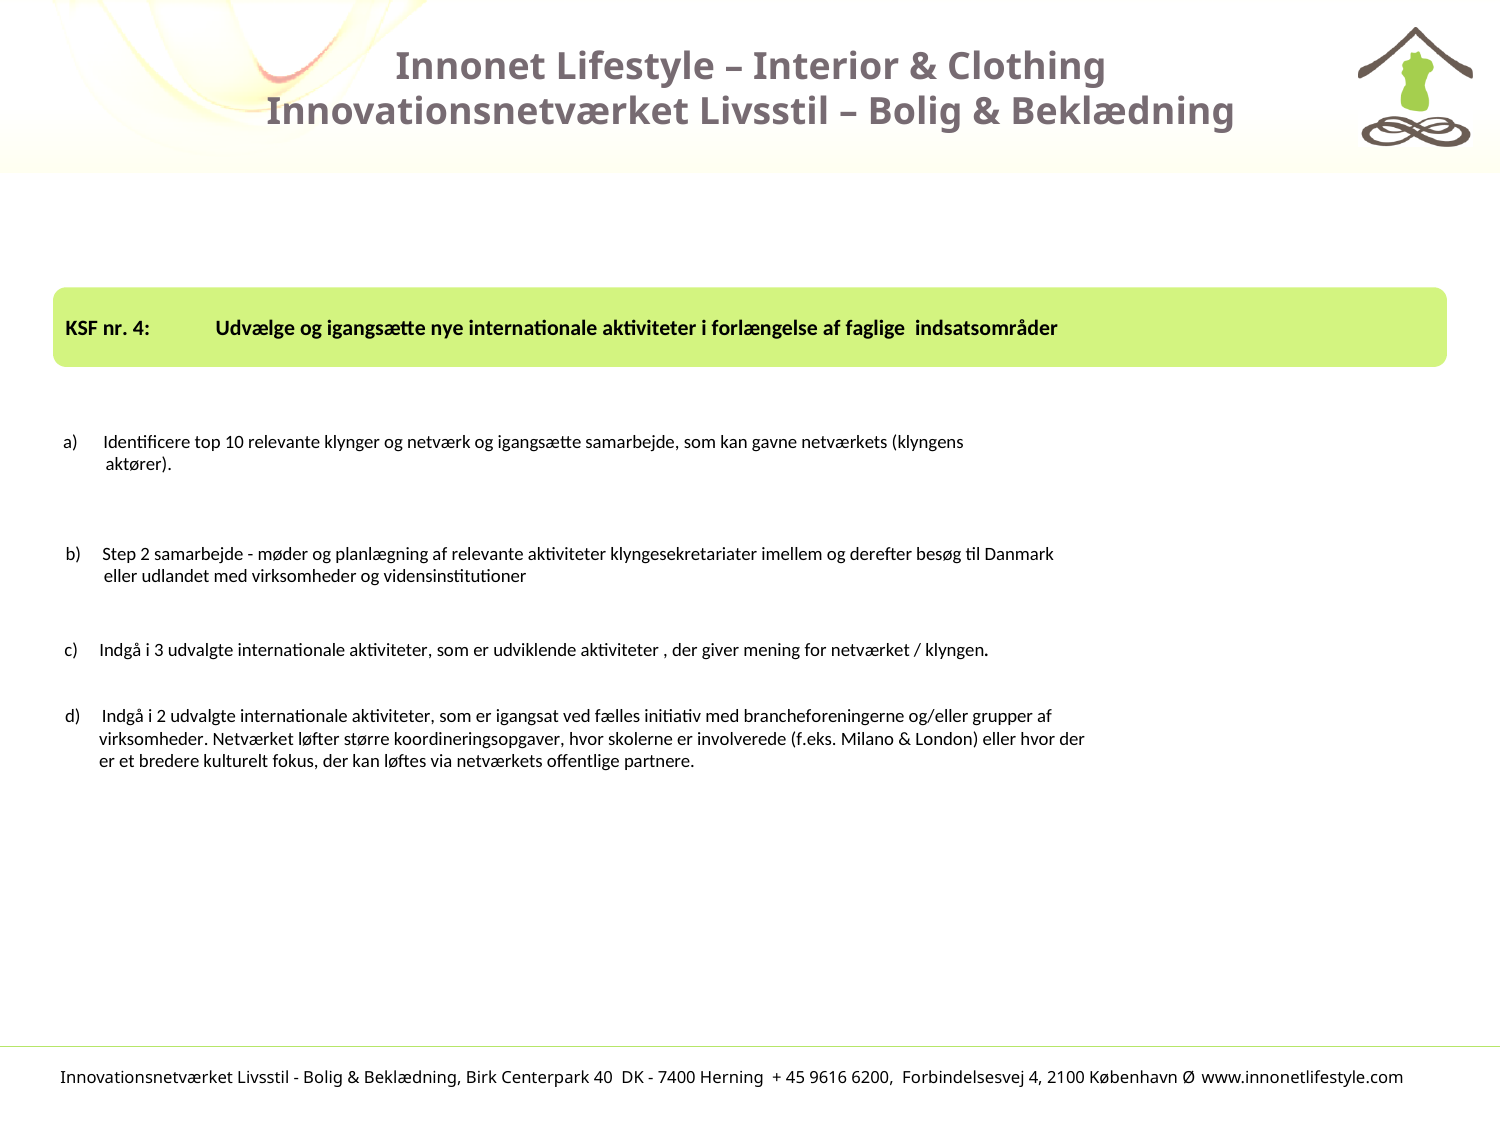

KSF nr. 4: 	Udvælge og igangsætte nye internationale aktiviteter i forlængelse af faglige indsatsområder
a) Identificere top 10 relevante klynger og netværk og igangsætte samarbejde, som kan gavne netværkets (klyngens
 aktører).
 b) Step 2 samarbejde - møder og planlægning af relevante aktiviteter klyngesekretariater imellem og derefter besøg til Danmark
 eller udlandet med virksomheder og vidensinstitutioner
c) Indgå i 3 udvalgte internationale aktiviteter, som er udviklende aktiviteter , der giver mening for netværket / klyngen.
d) Indgå i 2 udvalgte internationale aktiviteter, som er igangsat ved fælles initiativ med brancheforeningerne og/eller grupper af
 virksomheder. Netværket løfter større koordineringsopgaver, hvor skolerne er involverede (f.eks. Milano & London) eller hvor der
 er et bredere kulturelt fokus, der kan løftes via netværkets offentlige partnere.